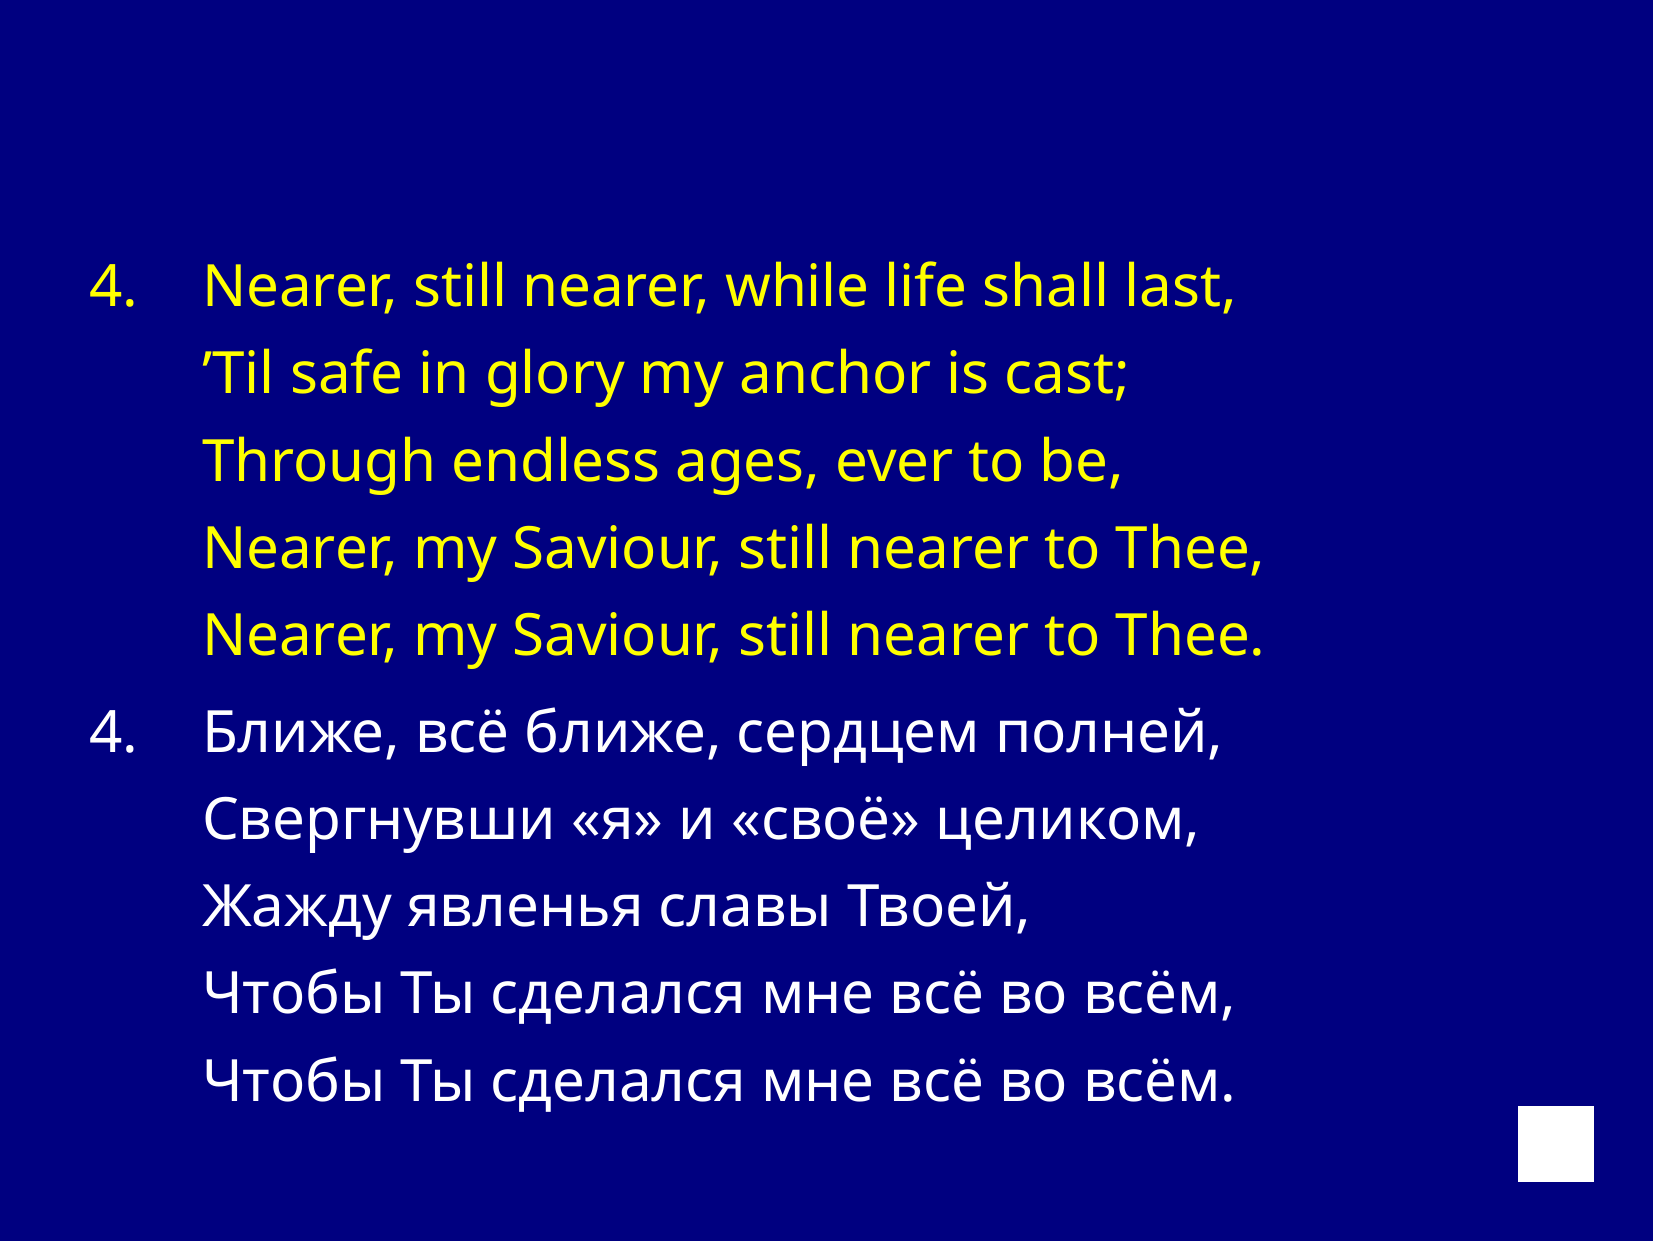

4.	Nearer, still nearer, while life shall last,
	’Til safe in glory my anchor is cast;
	Through endless ages, ever to be,
	Nearer, my Saviour, still nearer to Thee,
	Nearer, my Saviour, still nearer to Thee.
4.	Ближе, всё ближе, сердцем полней,
	Свергнувши «я» и «своё» целиком,
	Жажду явленья славы Твоей,
	Чтобы Ты сделался мне всё во всём,
	Чтобы Ты сделался мне всё во всём.